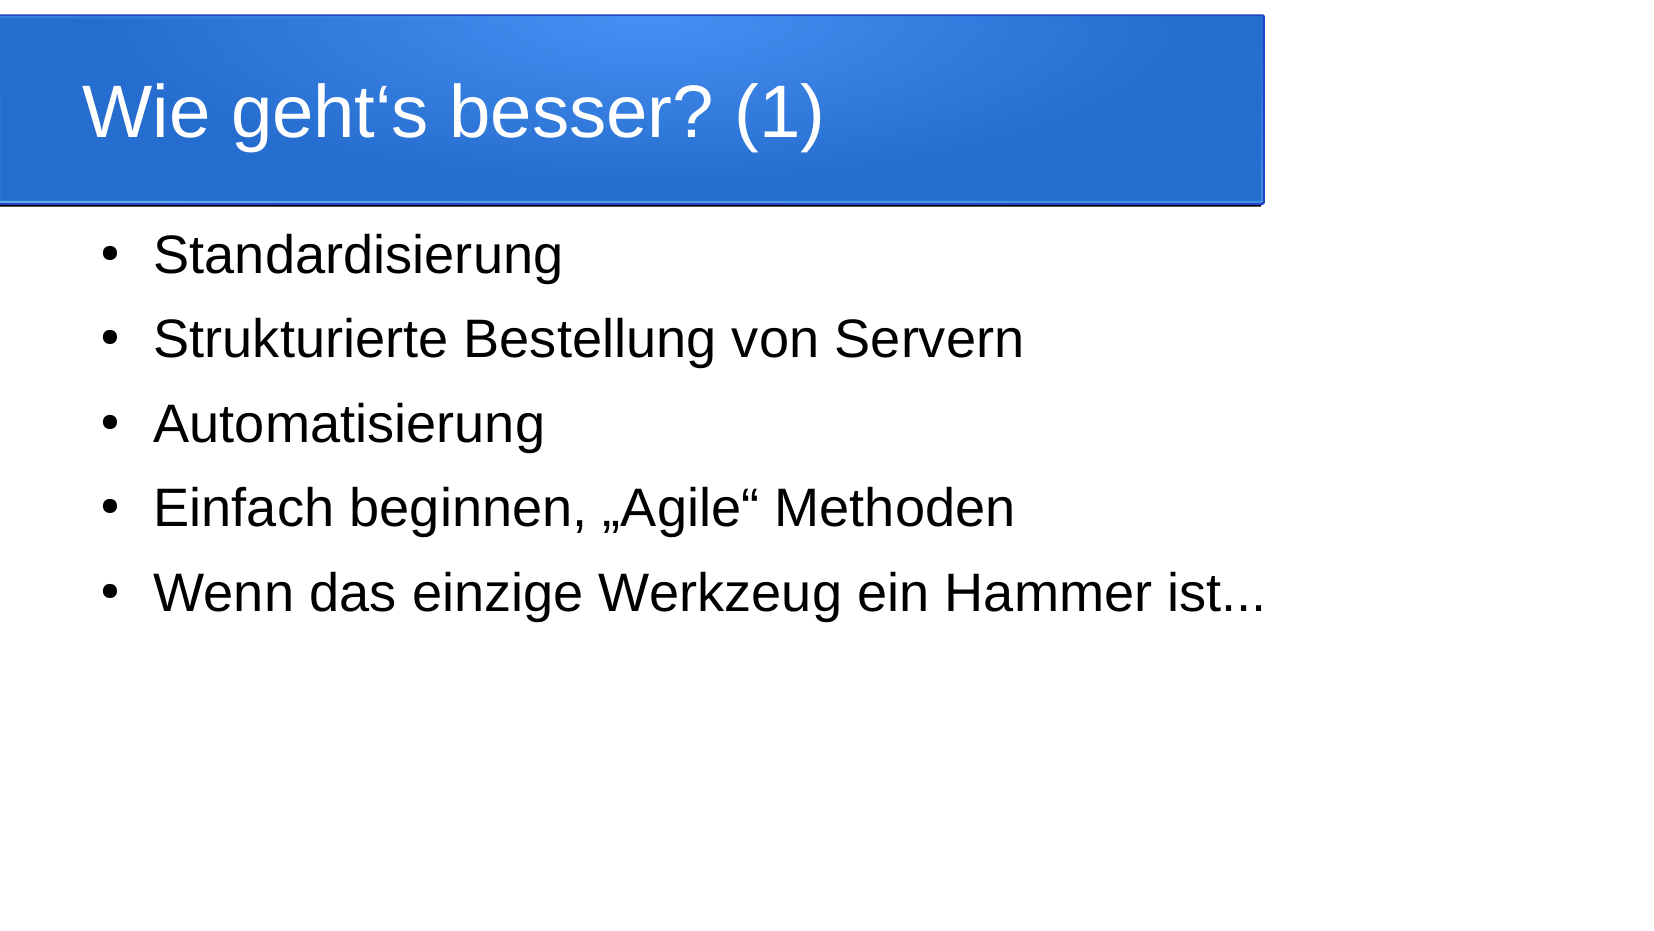

# Wie geht‘s besser? (1)
Standardisierung
Strukturierte Bestellung von Servern
Automatisierung
Einfach beginnen, „Agile“ Methoden
Wenn das einzige Werkzeug ein Hammer ist...